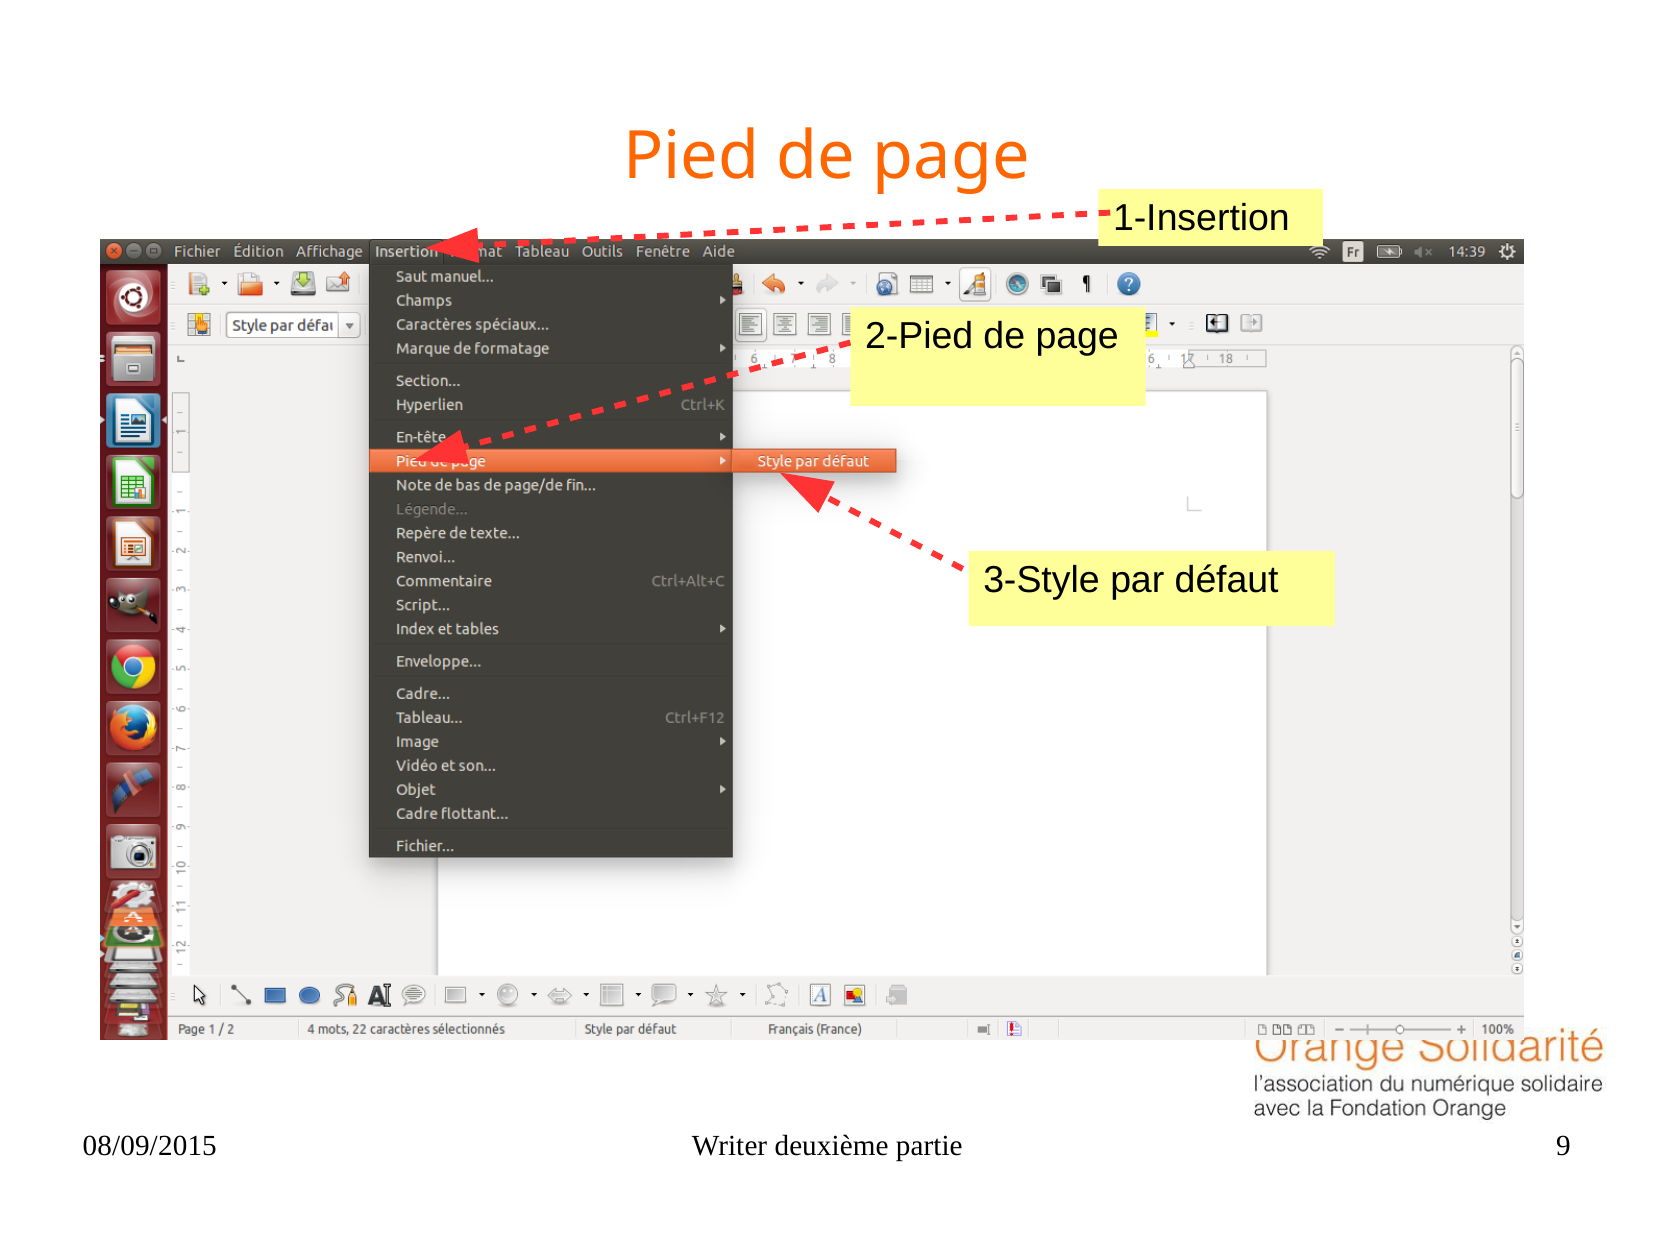

# Pied de page
1-Insertion
2-Pied de page
3-Style par défaut
08/09/2015
Writer deuxième partie
9